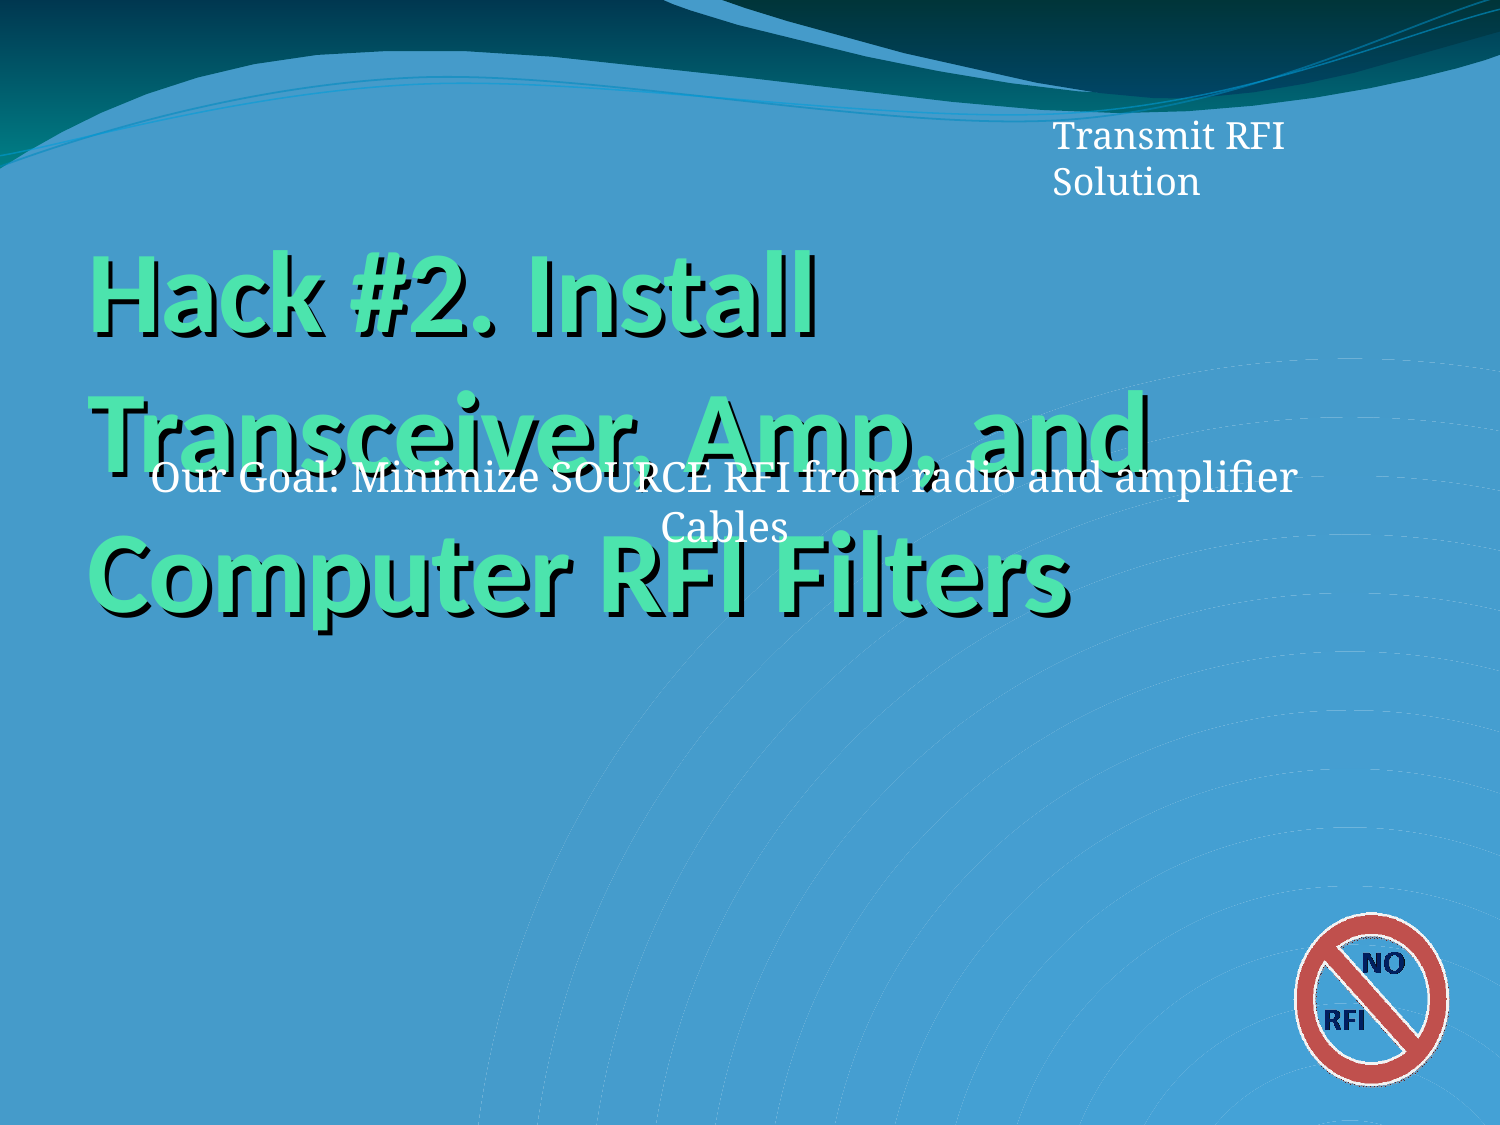

Transmit RFI Solution
# Hack #2. Install Transceiver, Amp, and Computer RFI Filters
Our Goal: Minimize SOURCE RFI from radio and amplifier Cables